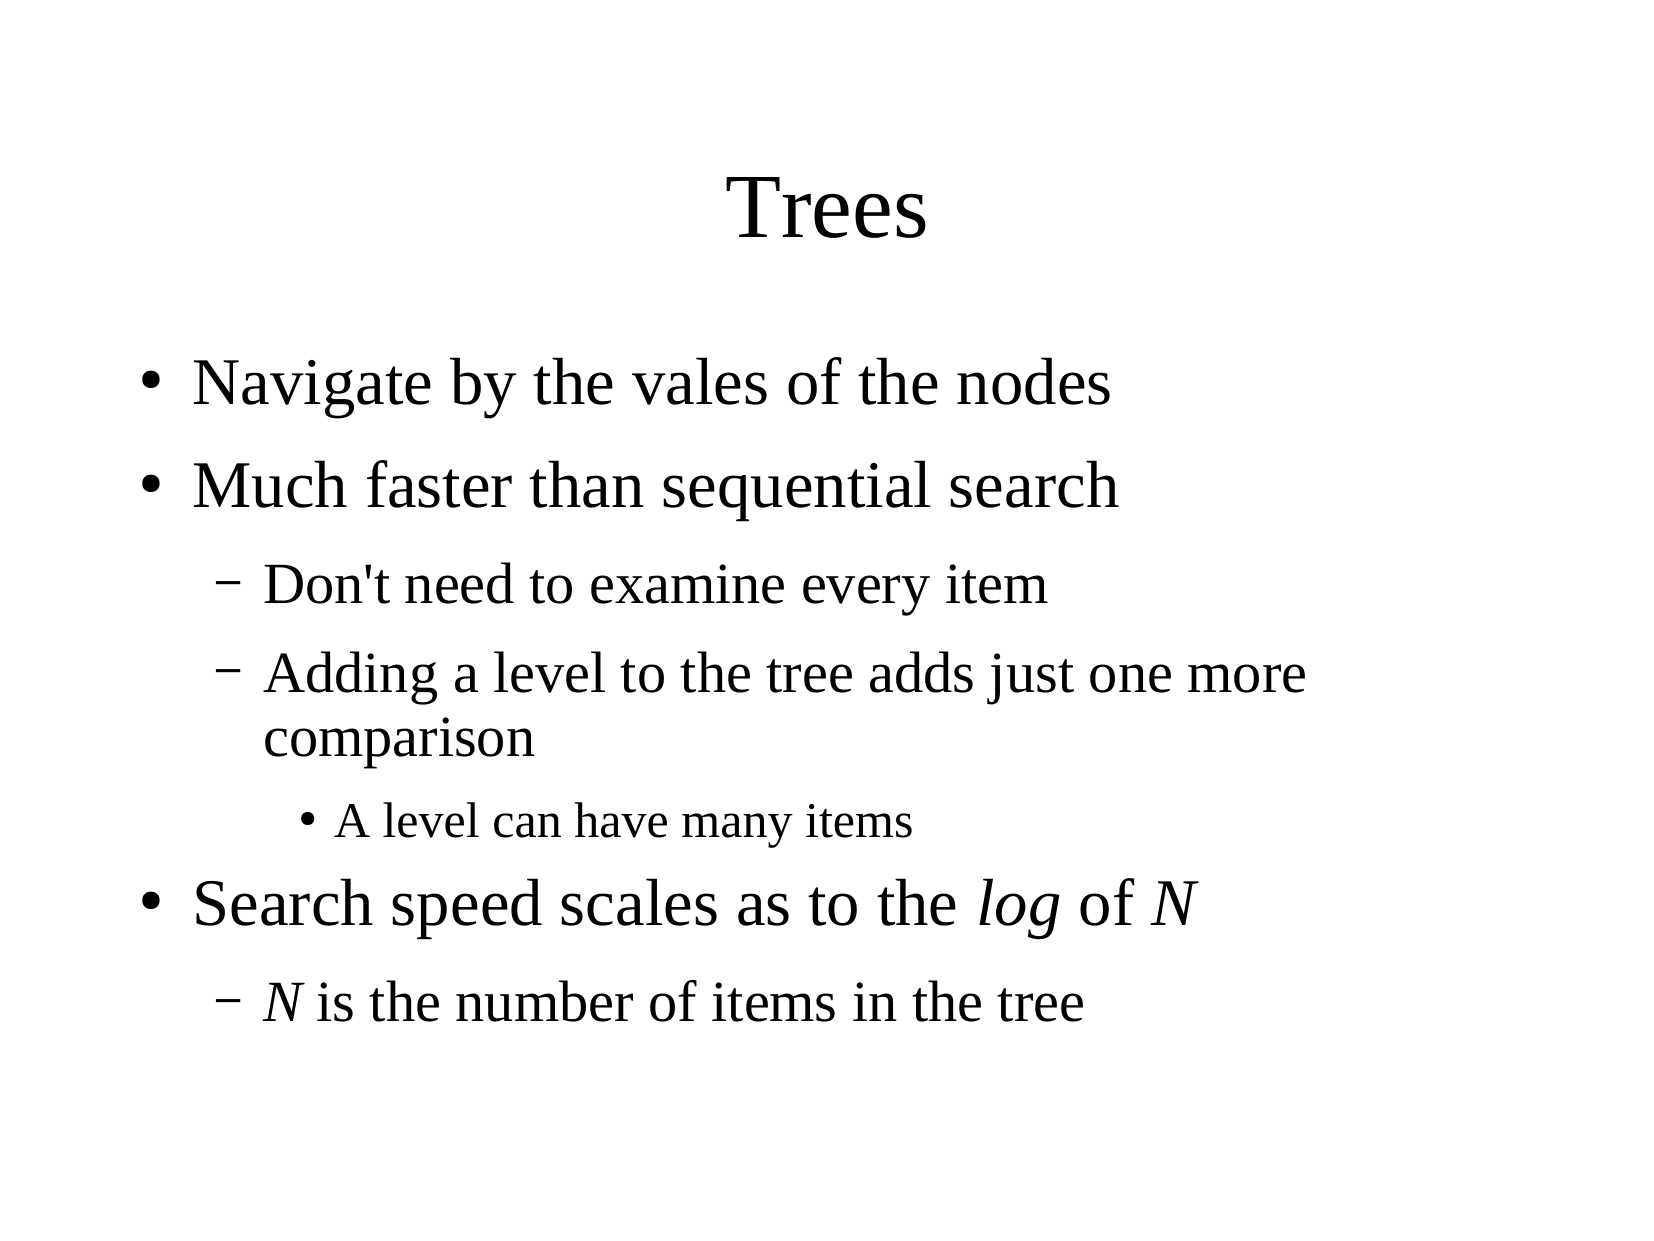

# Trees
Navigate by the vales of the nodes
Much faster than sequential search
Don't need to examine every item
Adding a level to the tree adds just one more comparison
A level can have many items
Search speed scales as to the log of N
N is the number of items in the tree